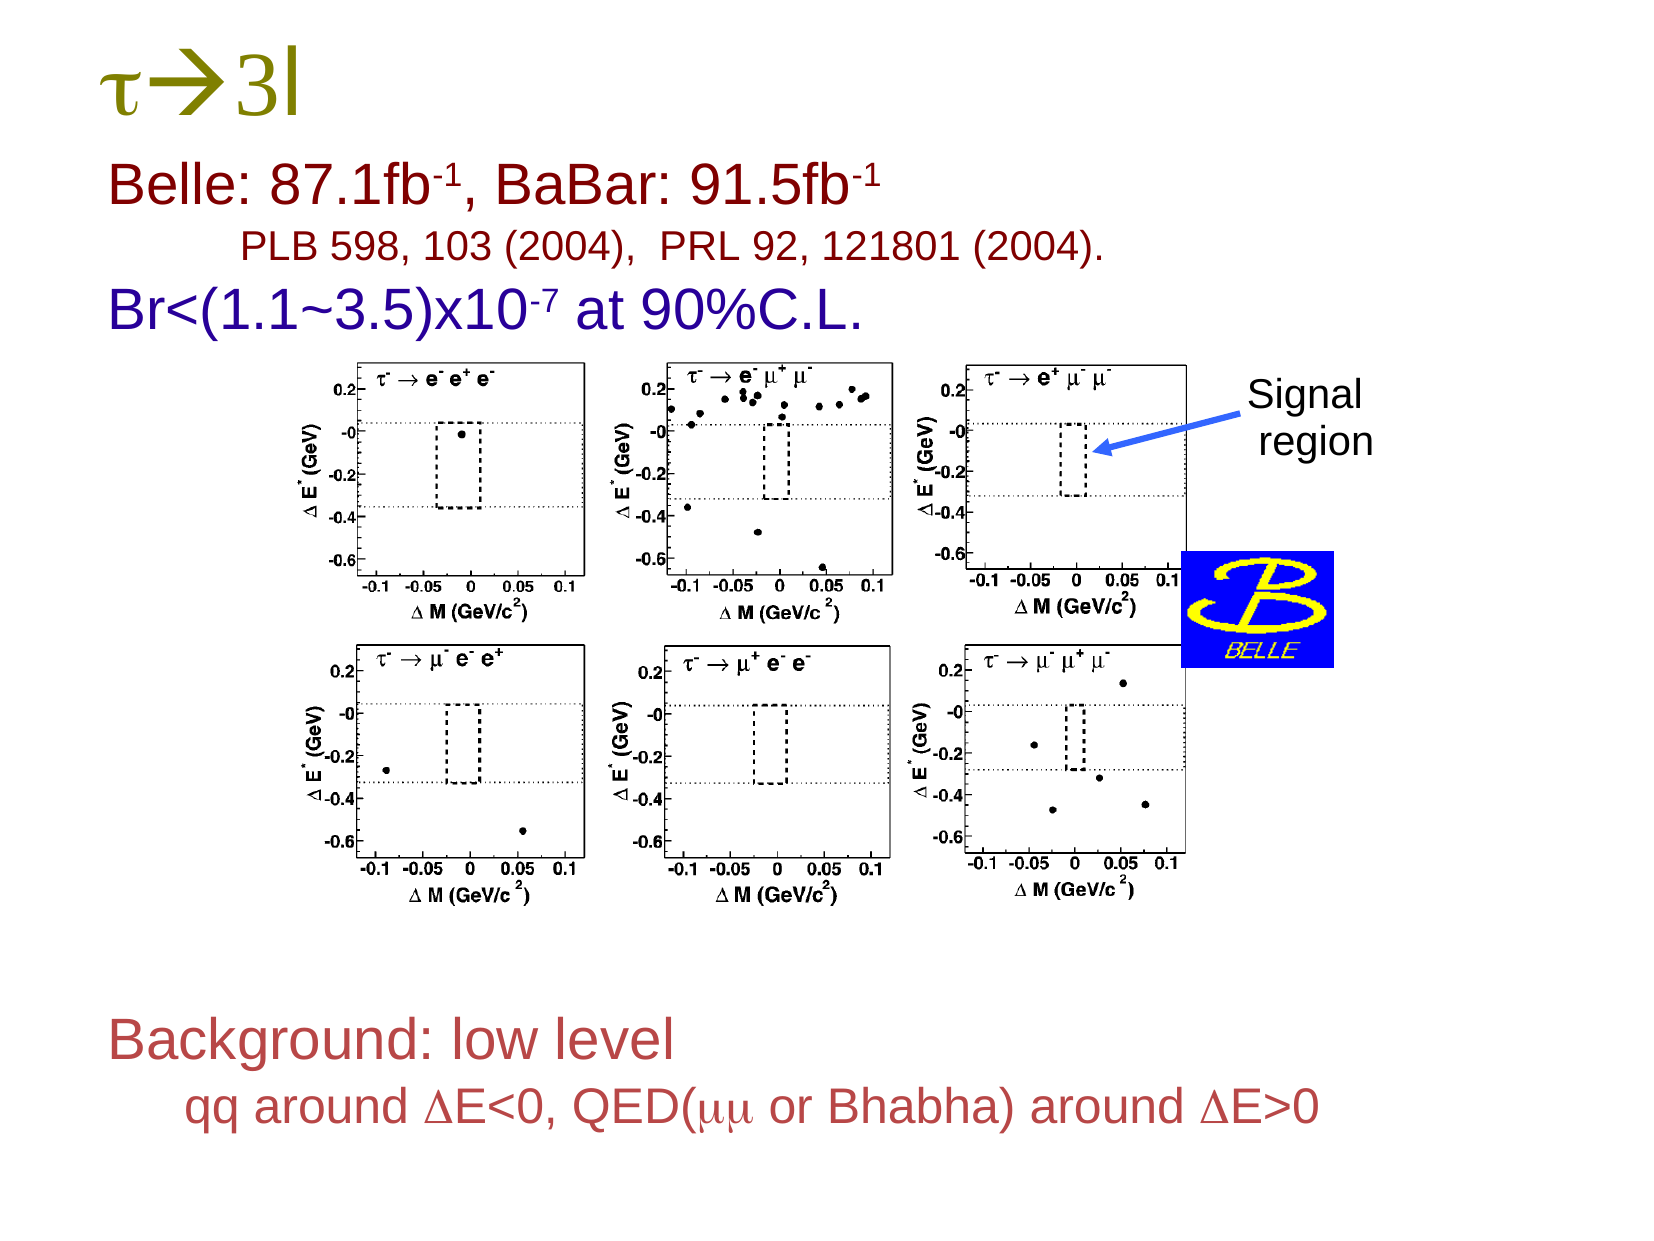

# l
Belle: 87.1fb-1, BaBar: 91.5fb-1
PLB 598, 103 (2004), PRL 92, 121801 (2004).
Br<(1.1~3.5)x10-7 at 90%C.L.
Background: low level
qq around E<0, QED( or Bhabha) around E>0
Signal
 region